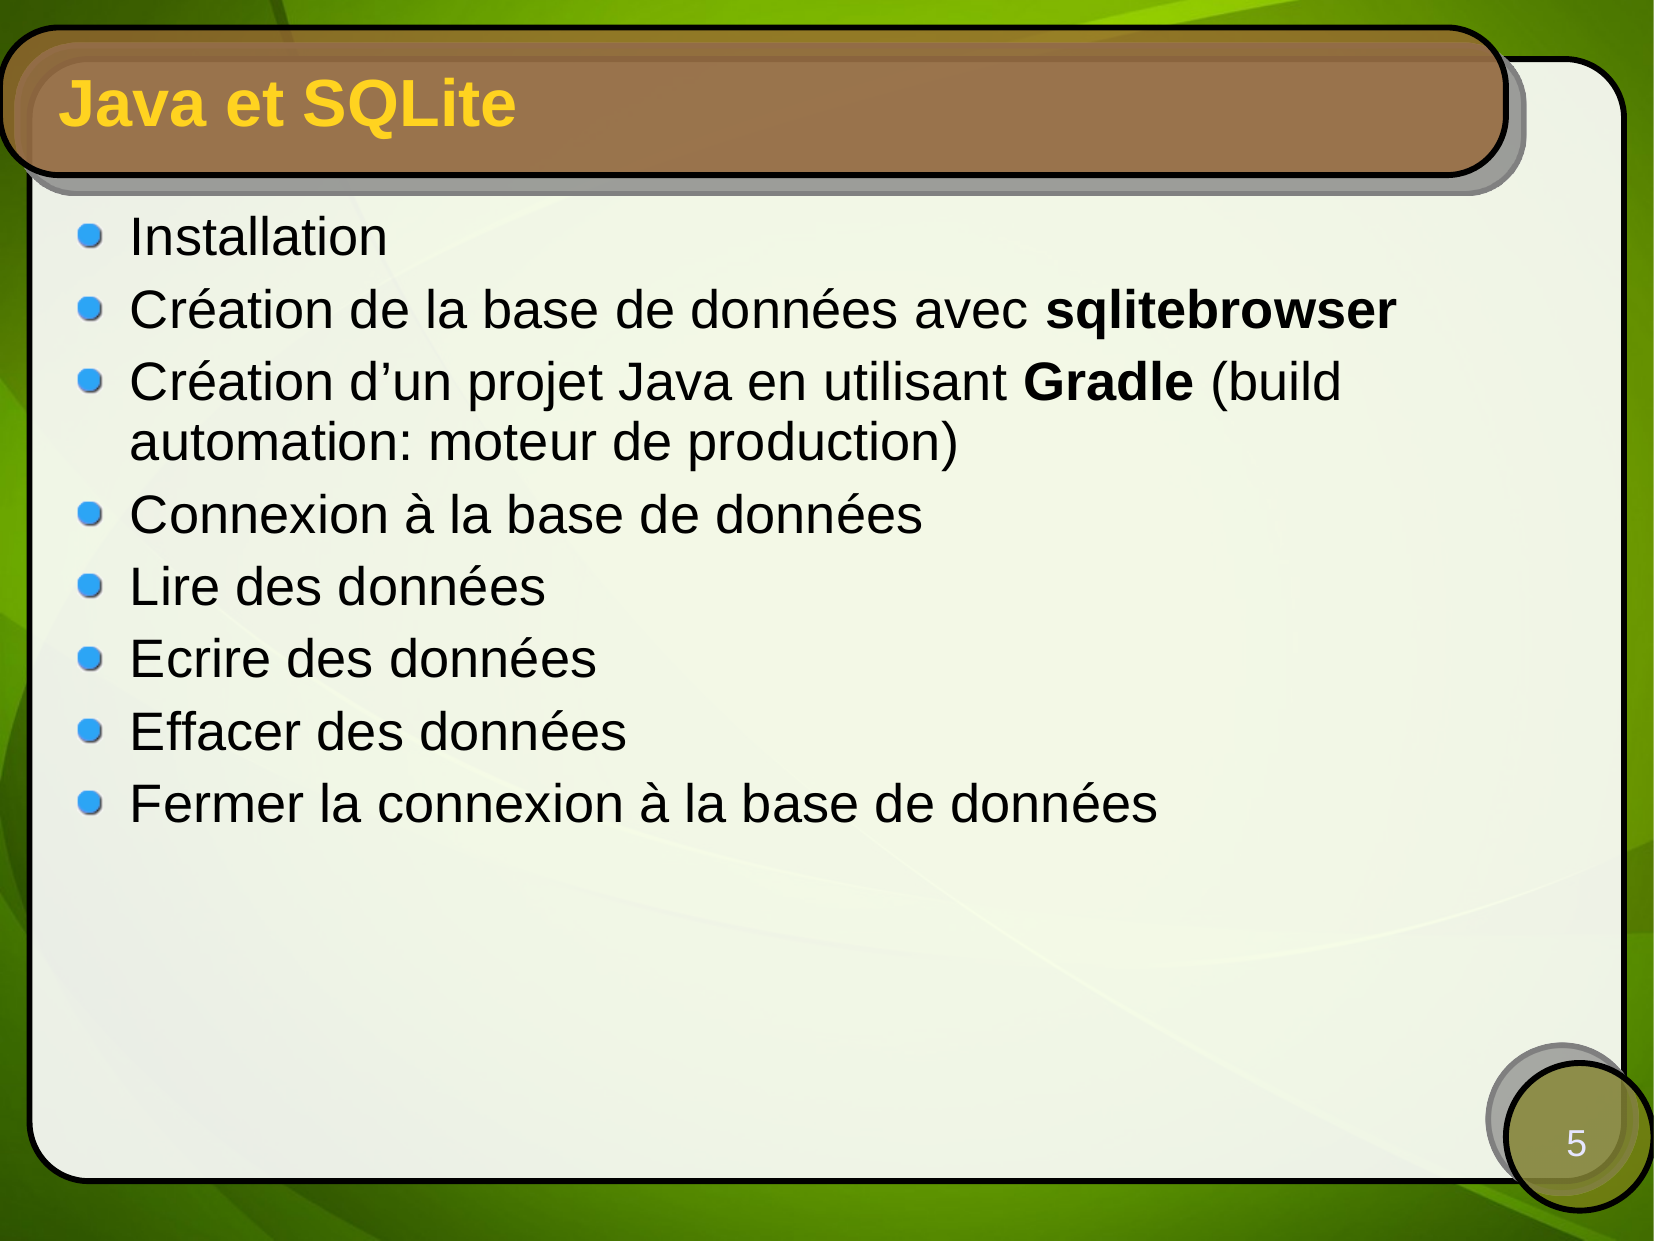

# Java et SQLite
Installation
Création de la base de données avec sqlitebrowser
Création d’un projet Java en utilisant Gradle (build automation: moteur de production)
Connexion à la base de données
Lire des données
Ecrire des données
Effacer des données
Fermer la connexion à la base de données
5